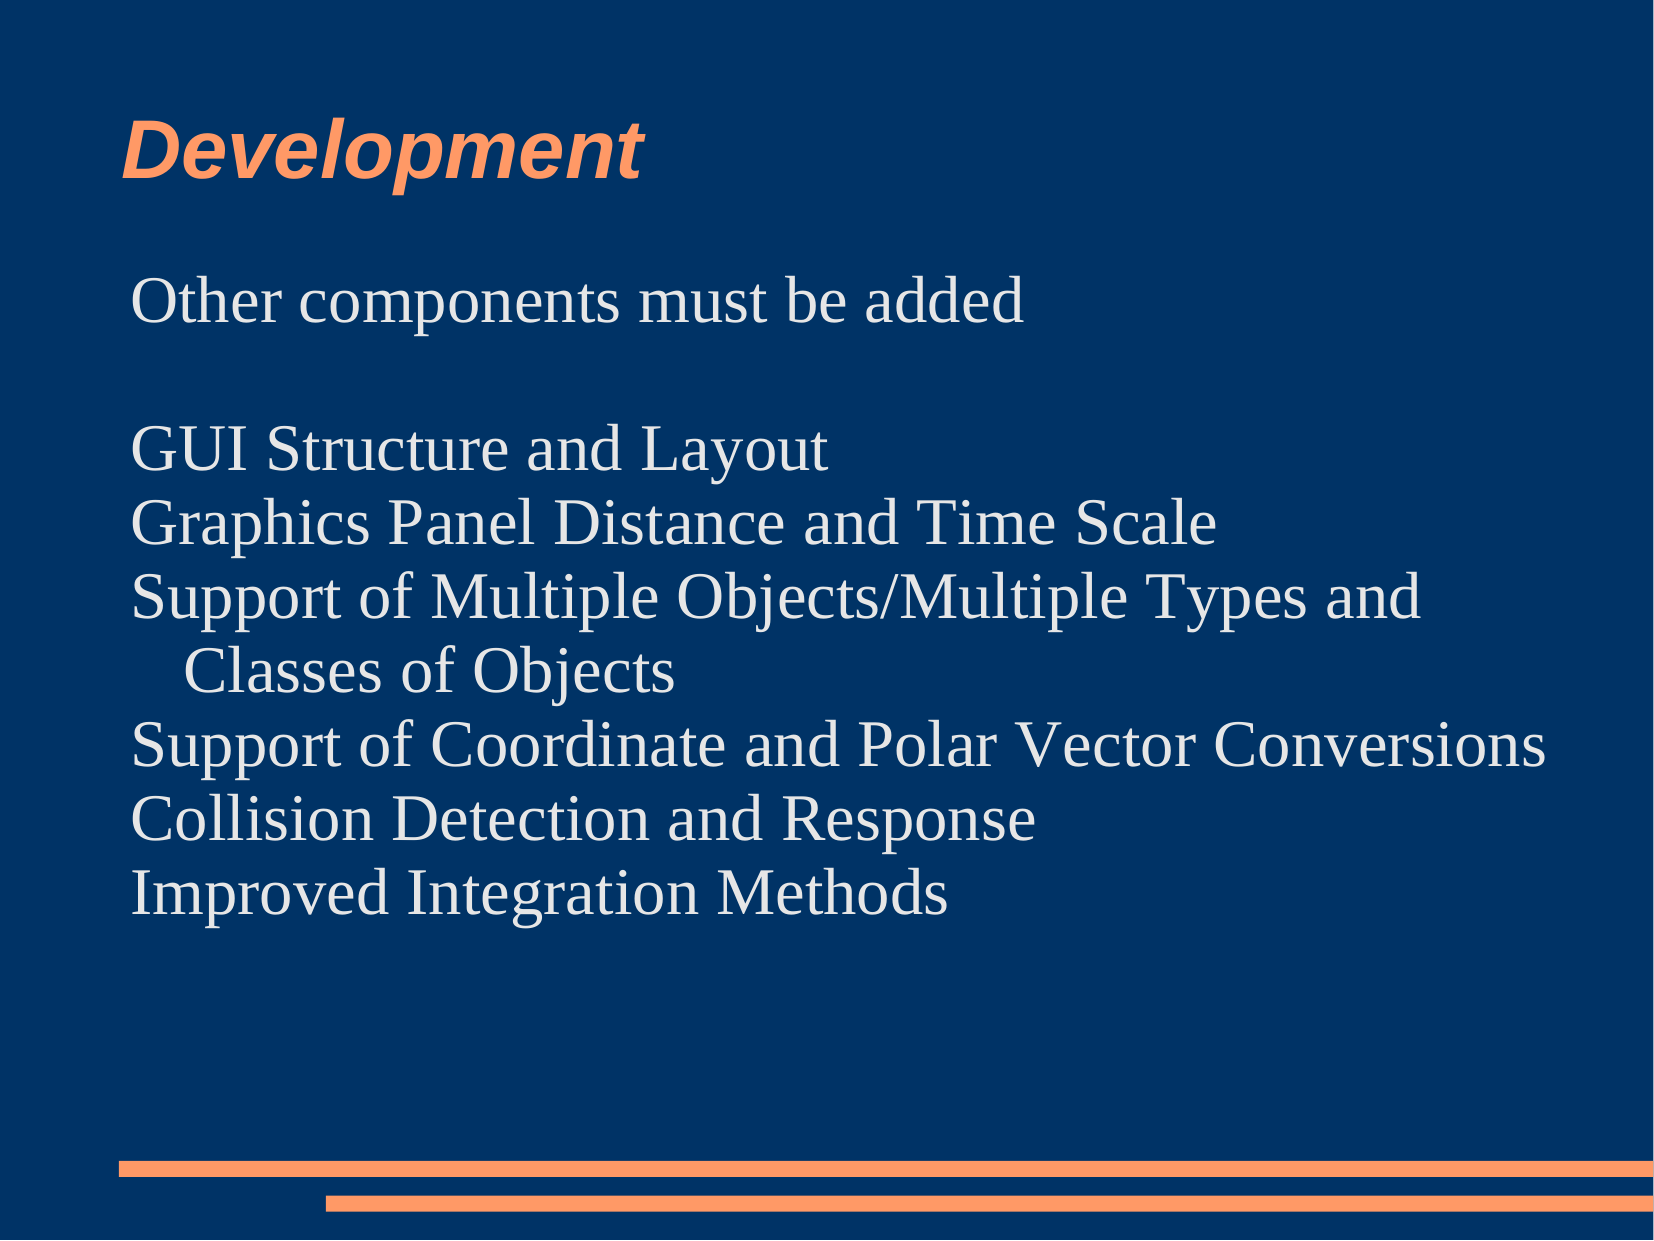

# Development
Other components must be added
GUI Structure and Layout
Graphics Panel Distance and Time Scale
Support of Multiple Objects/Multiple Types and Classes of Objects
Support of Coordinate and Polar Vector Conversions
Collision Detection and Response
Improved Integration Methods